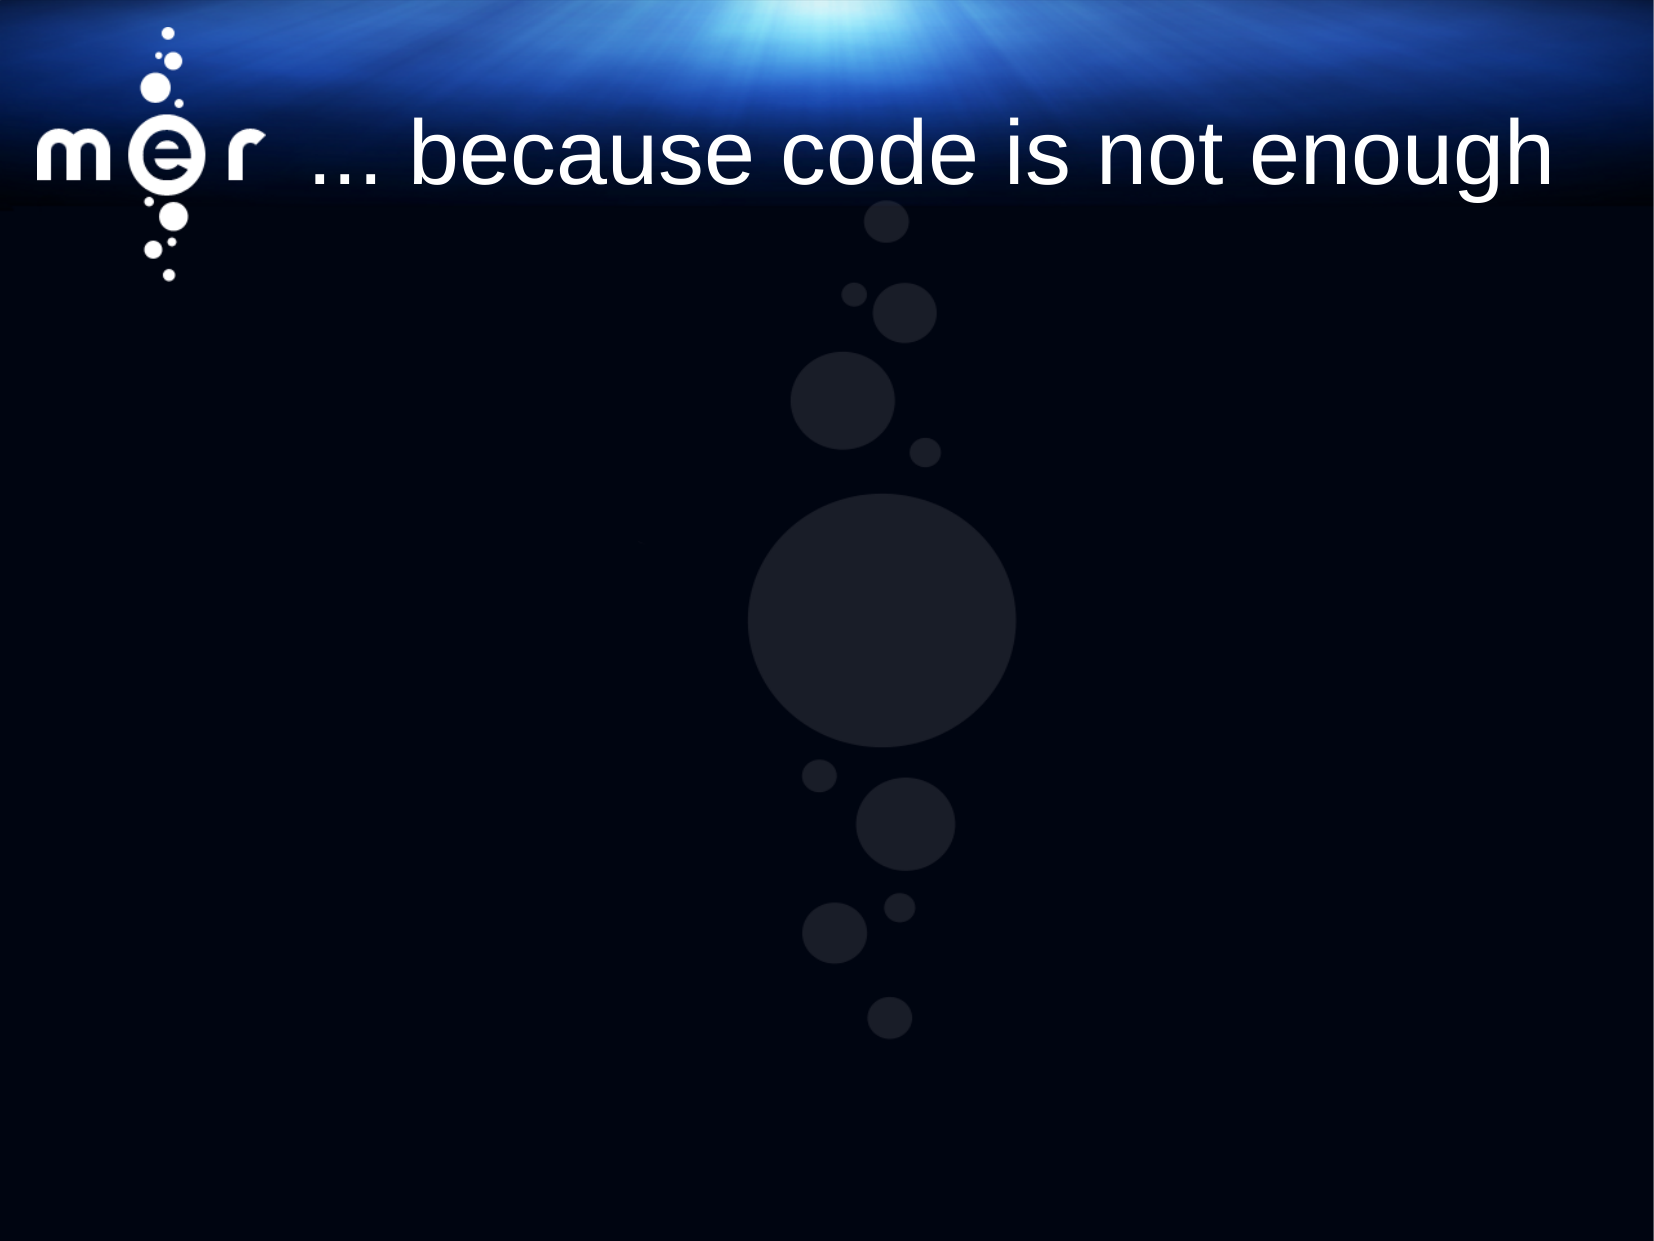

# ... because code is not enough